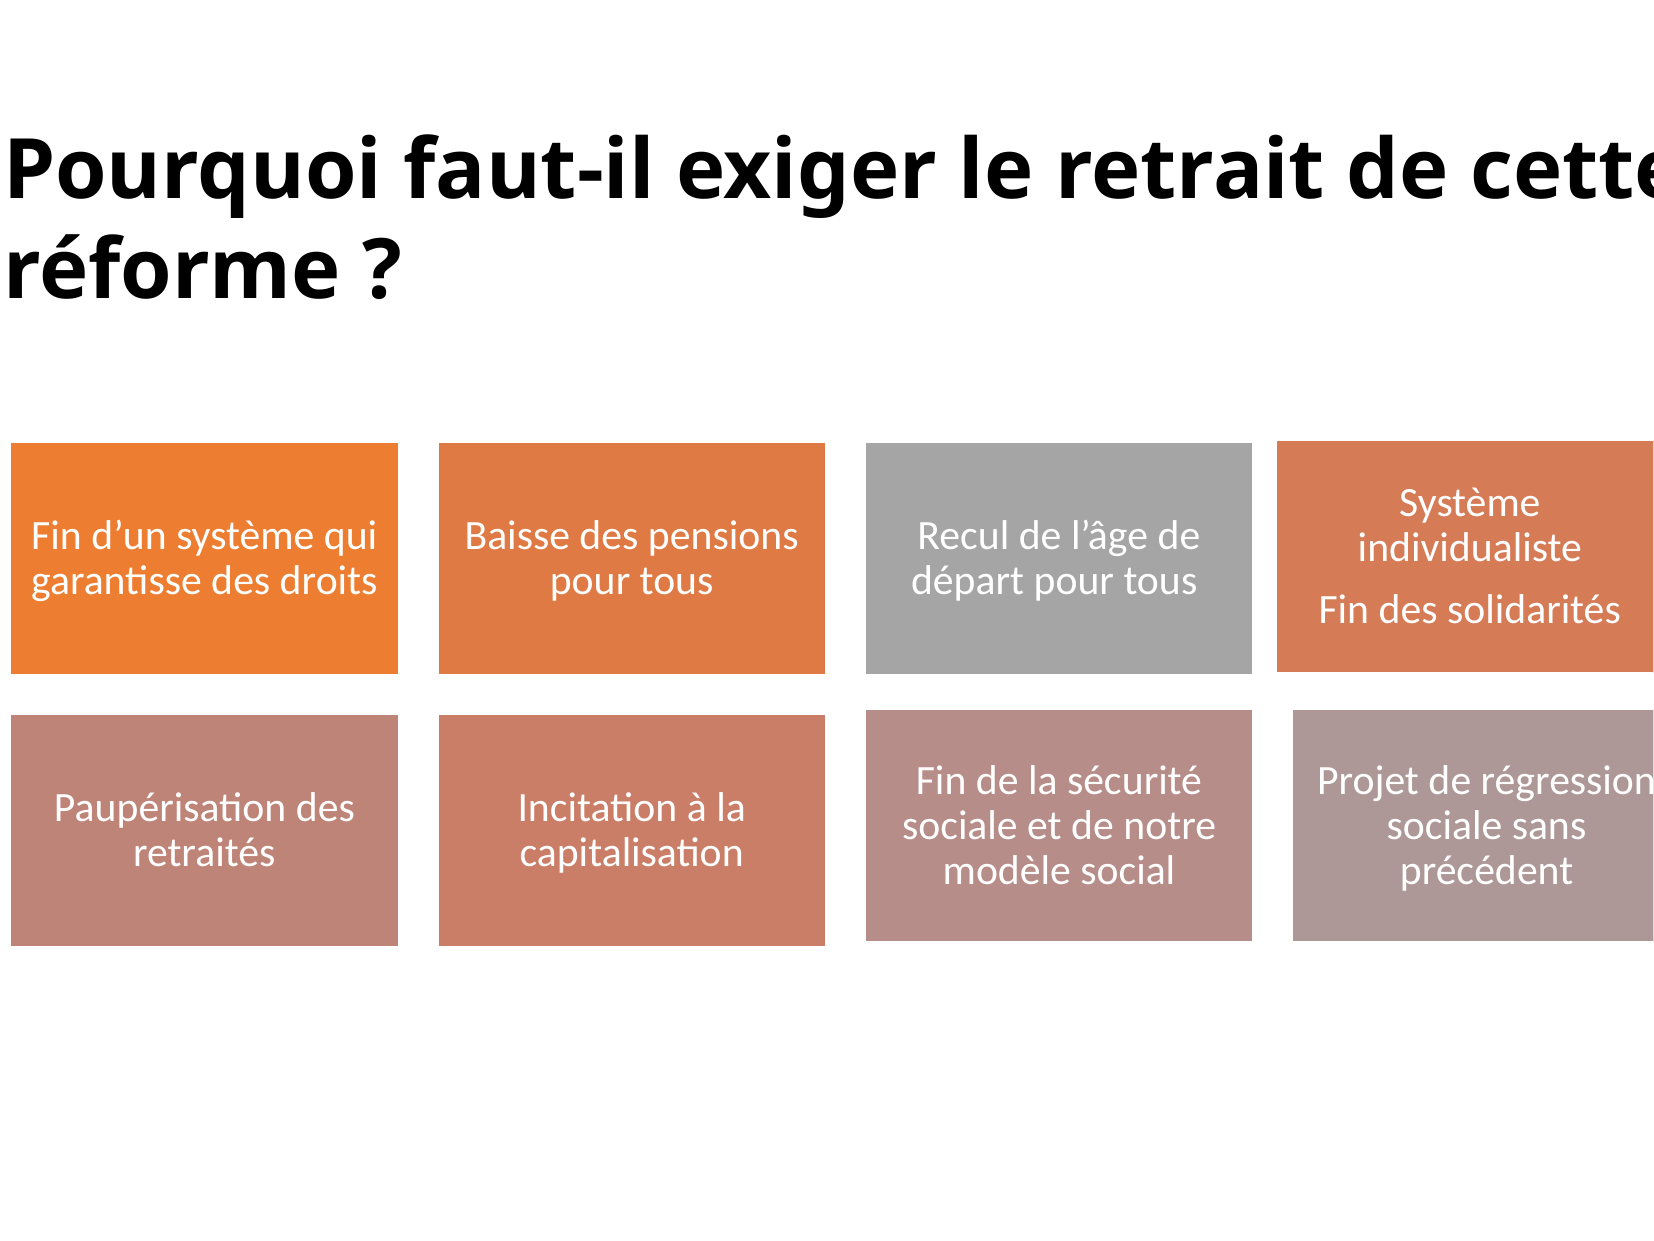

# Pourquoi faut-il exiger le retrait de cette réforme ?
Système individualiste
Fin des solidarités
Fin d’un système qui garantisse des droits
Baisse des pensions pour tous
Recul de l’âge de départ pour tous
Fin de la sécurité sociale et de notre modèle social
Projet de régression sociale sans précédent
Paupérisation des retraités
Incitation à la capitalisation